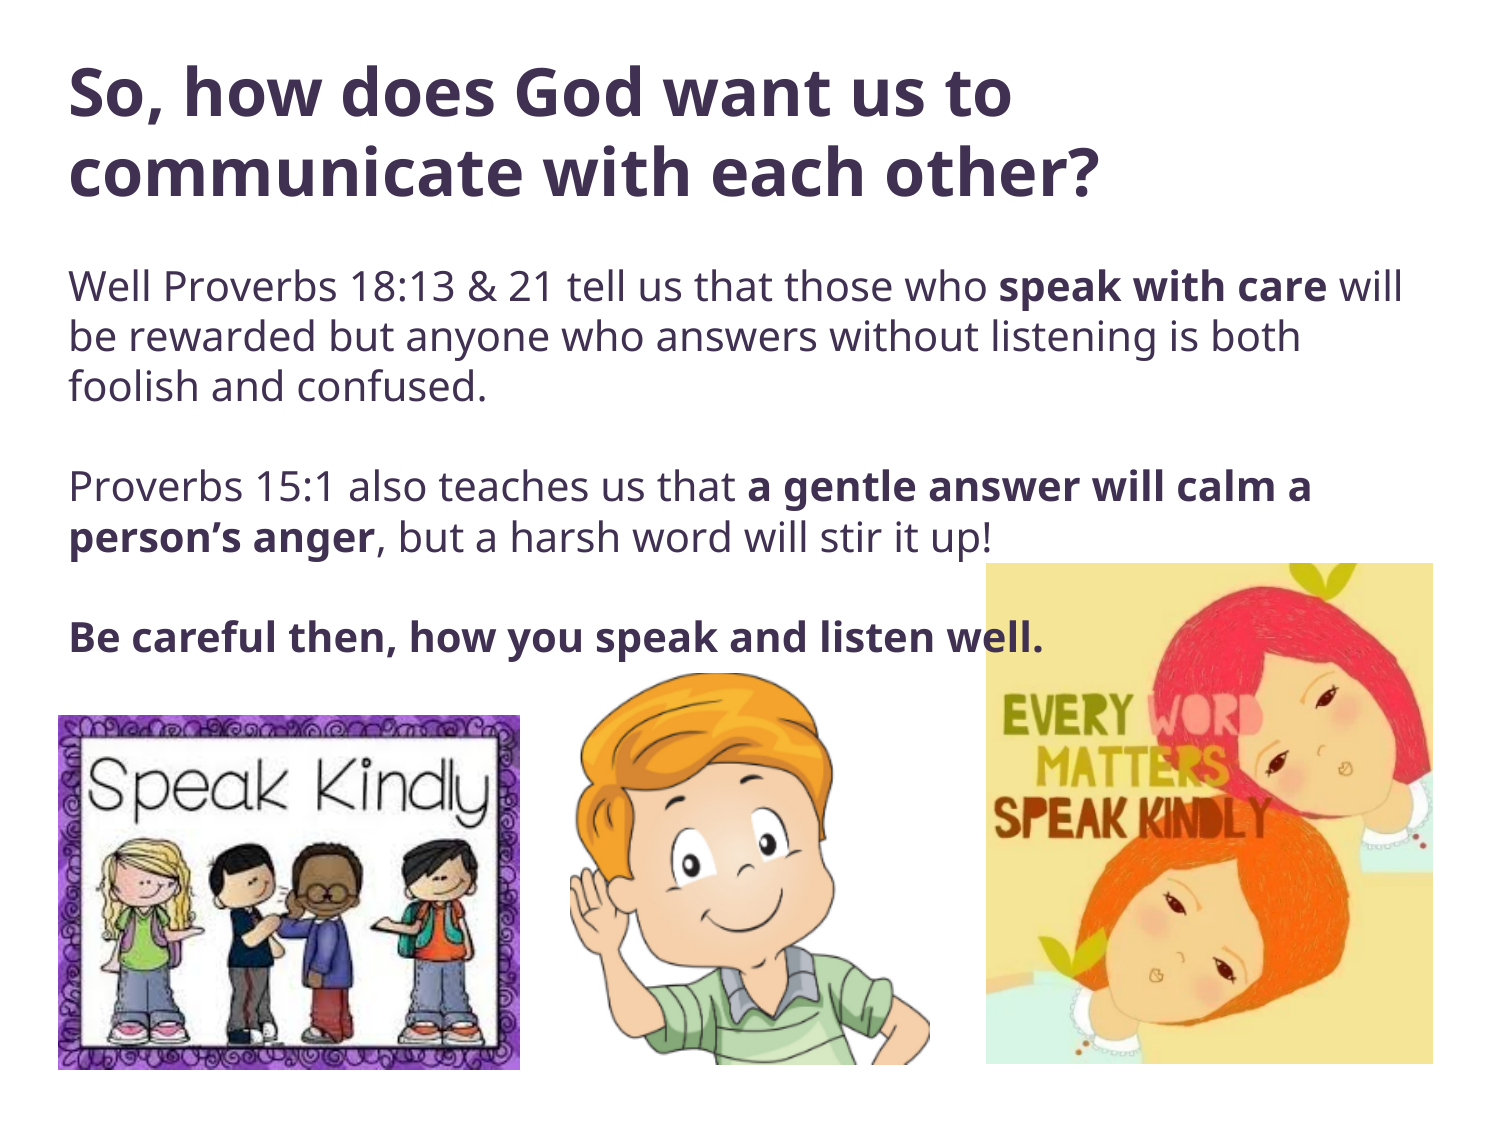

So, how does God want us to communicate with each other?
Well Proverbs 18:13 & 21 tell us that those who speak with care will be rewarded but anyone who answers without listening is both foolish and confused.
Proverbs 15:1 also teaches us that a gentle answer will calm a person’s anger, but a harsh word will stir it up!
Be careful then, how you speak and listen well.